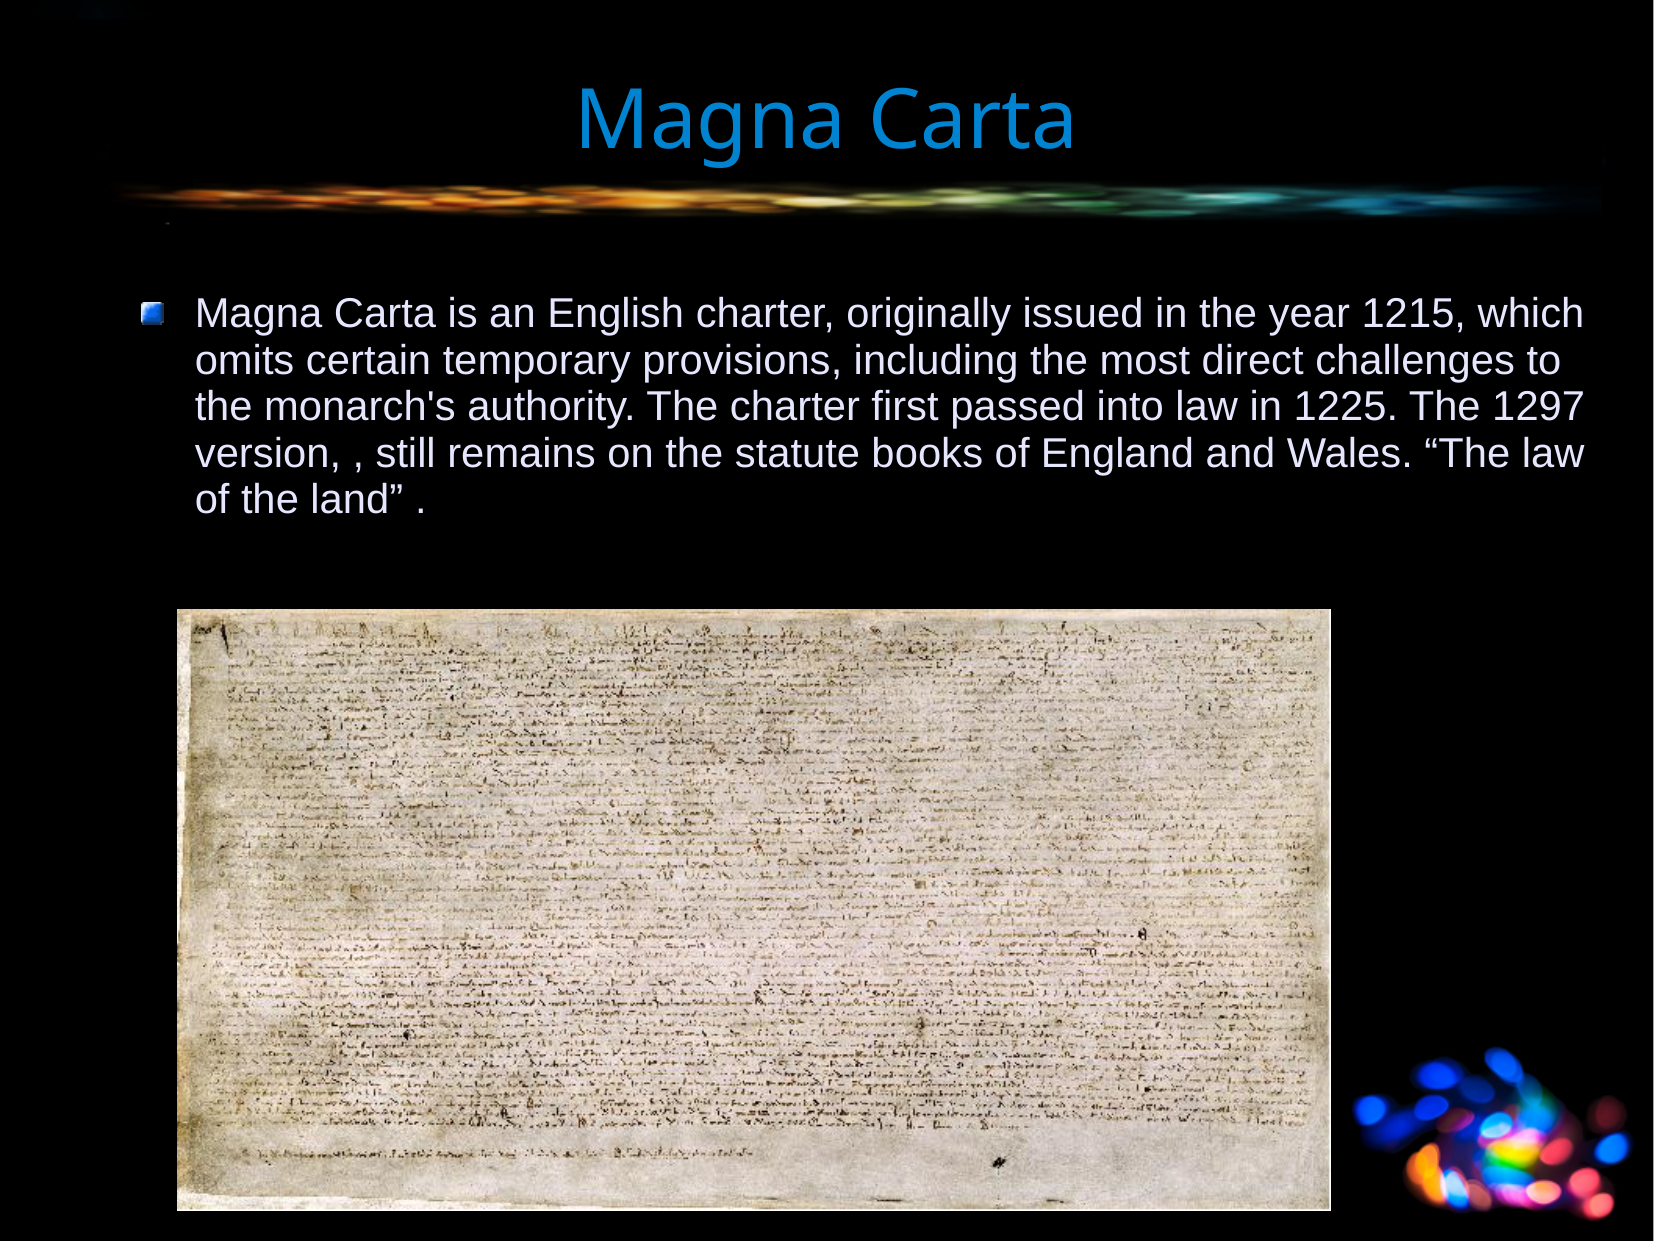

# Magna Carta
Magna Carta is an English charter, originally issued in the year 1215, which omits certain temporary provisions, including the most direct challenges to the monarch's authority. The charter first passed into law in 1225. The 1297 version, , still remains on the statute books of England and Wales. “The law of the land” .